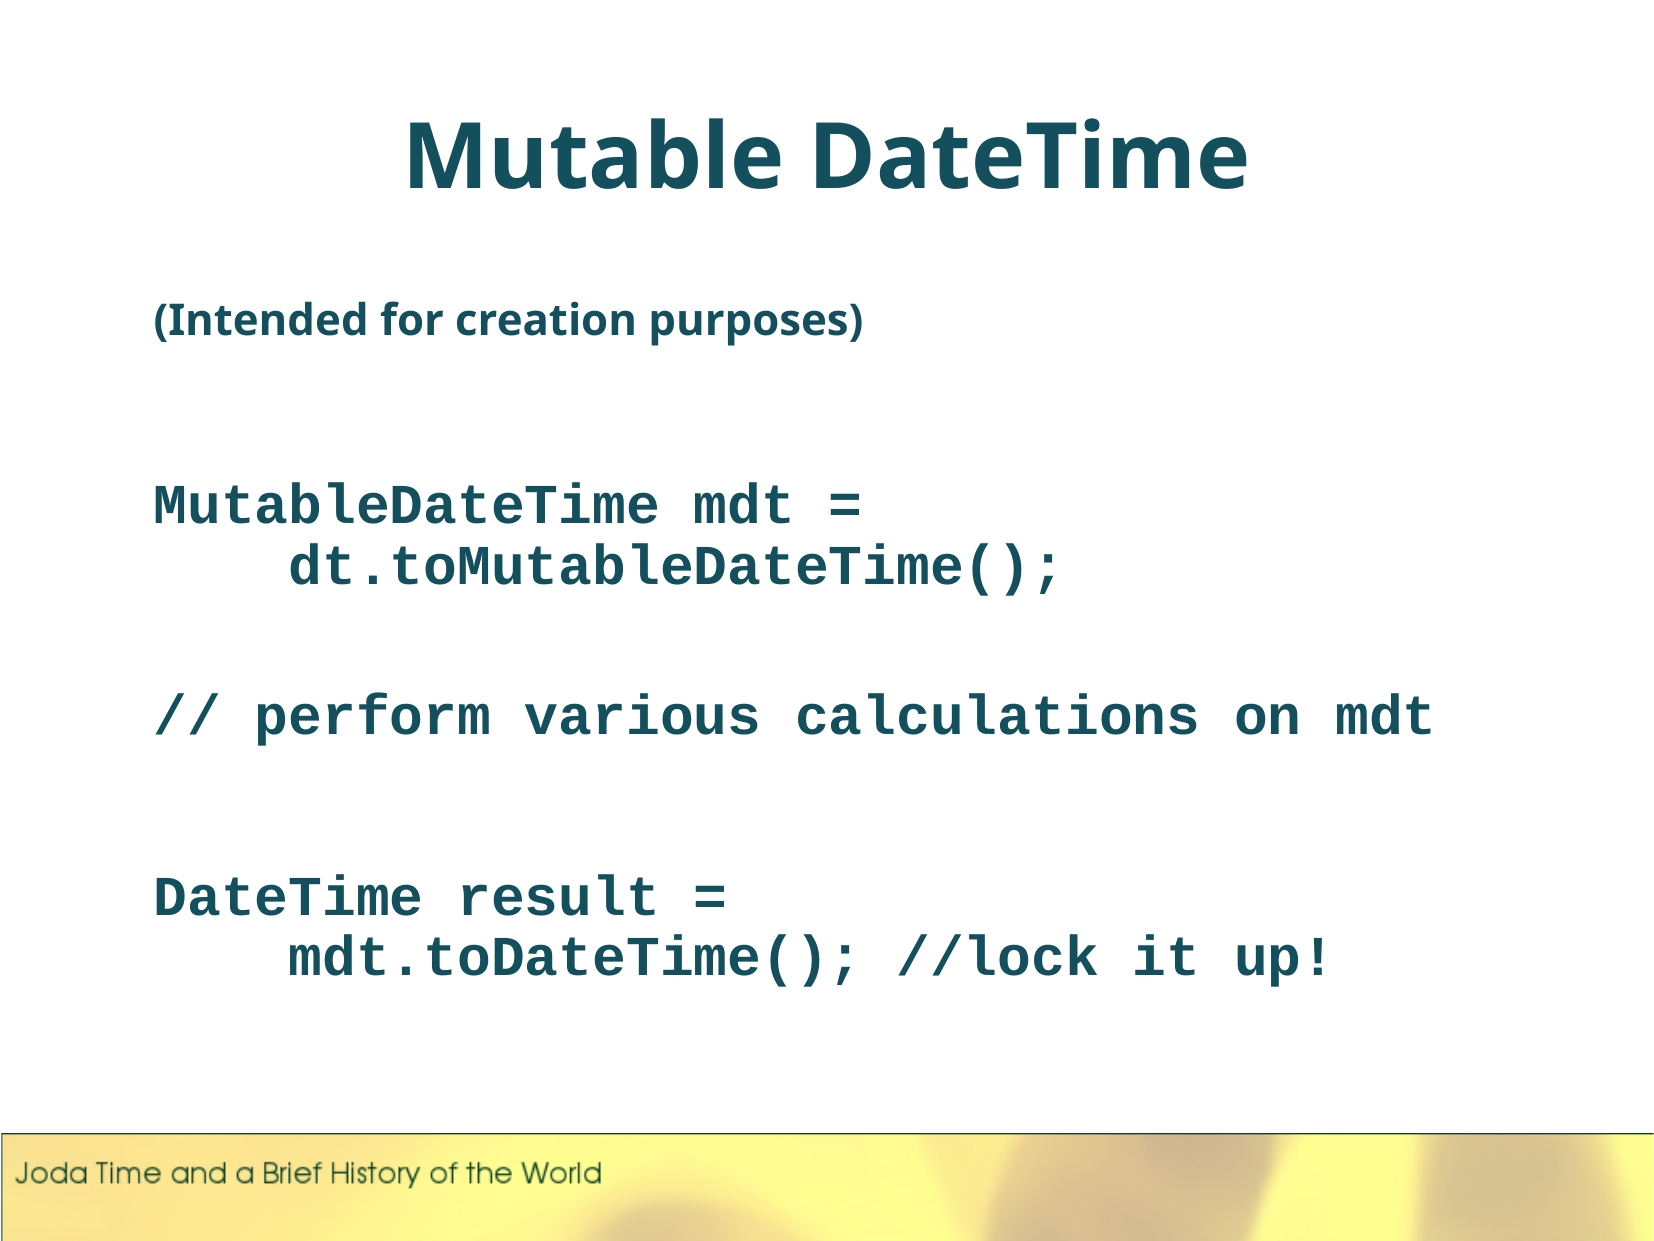

# Mutable DateTime
(Intended for creation purposes)
MutableDateTime mdt =
    dt.toMutableDateTime();
// perform various calculations on mdt
DateTime result =
    mdt.toDateTime(); //lock it up!